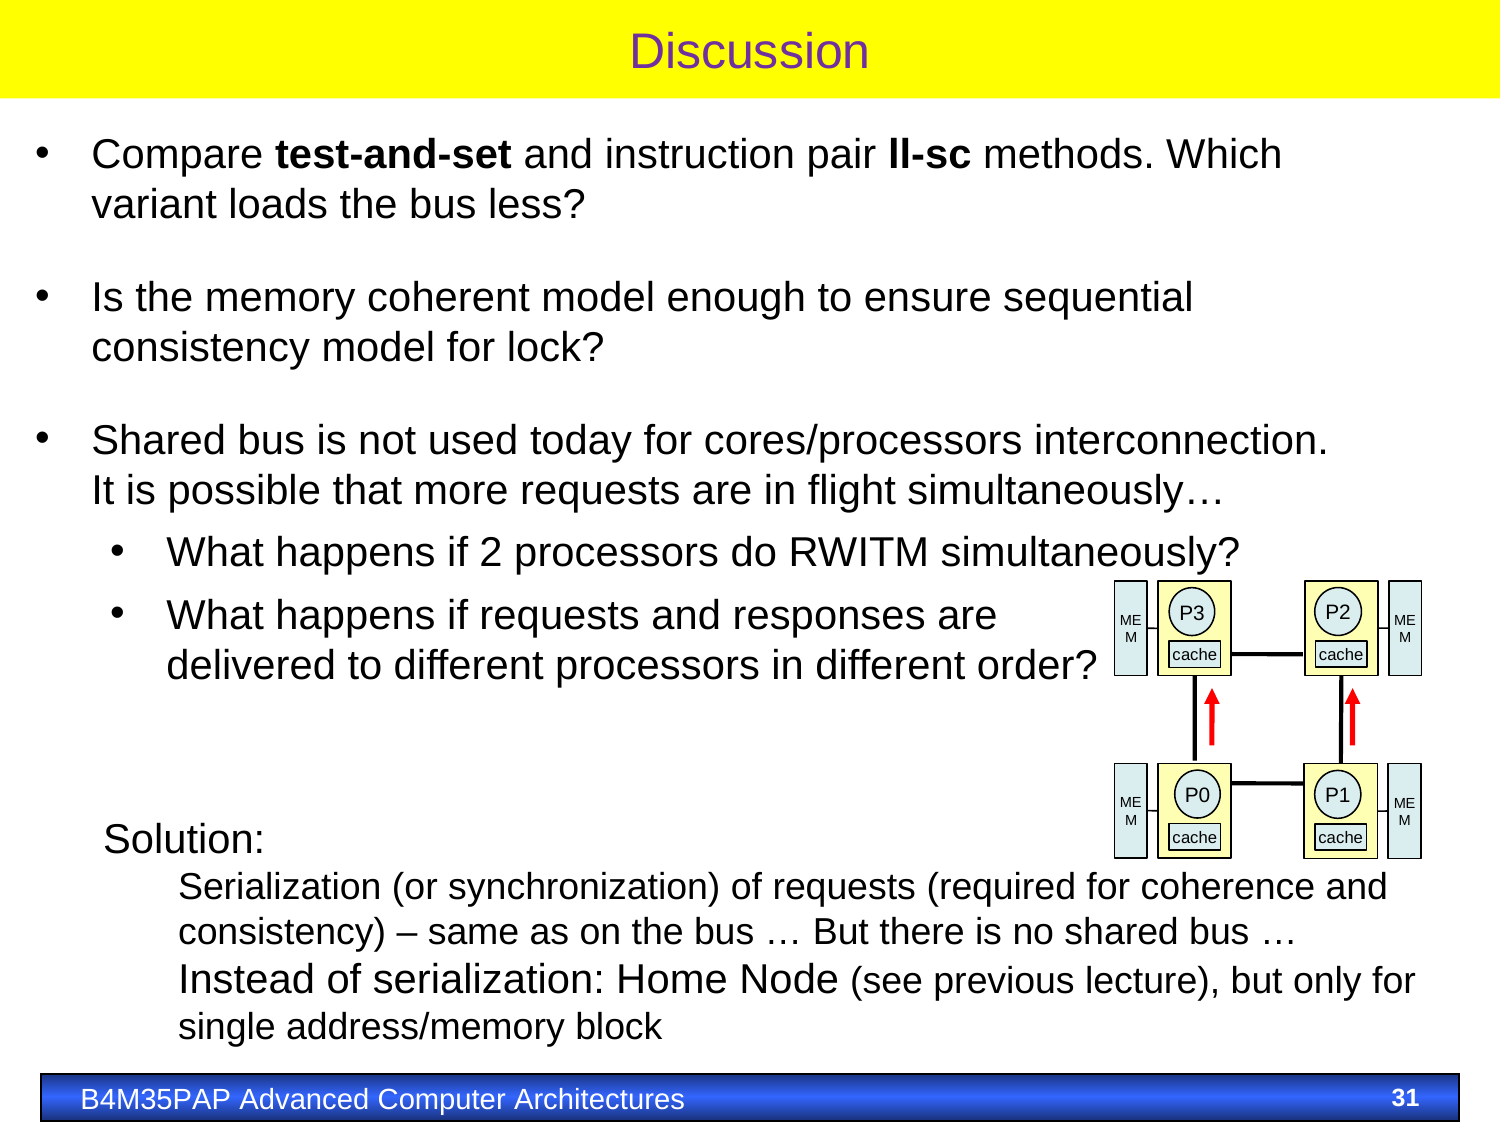

# Discussion
Compare test-and-set and instruction pair ll-sc methods. Which variant loads the bus less?
Is the memory coherent model enough to ensure sequential consistency model for lock?
Shared bus is not used today for cores/processors interconnection.
It is possible that more requests are in flight simultaneously…
What happens if 2 processors do RWITM simultaneously?
What happens if requests and responses are
delivered to different processors in different order?
P2
cache
MEM
MEM
P3
cache
MEM
P0
cache
P1
cache
MEM
Solution:
Serialization (or synchronization) of requests (required for coherence and consistency) – same as on the bus … But there is no shared bus …
Instead of serialization: Home Node (see previous lecture), but only for single address/memory block